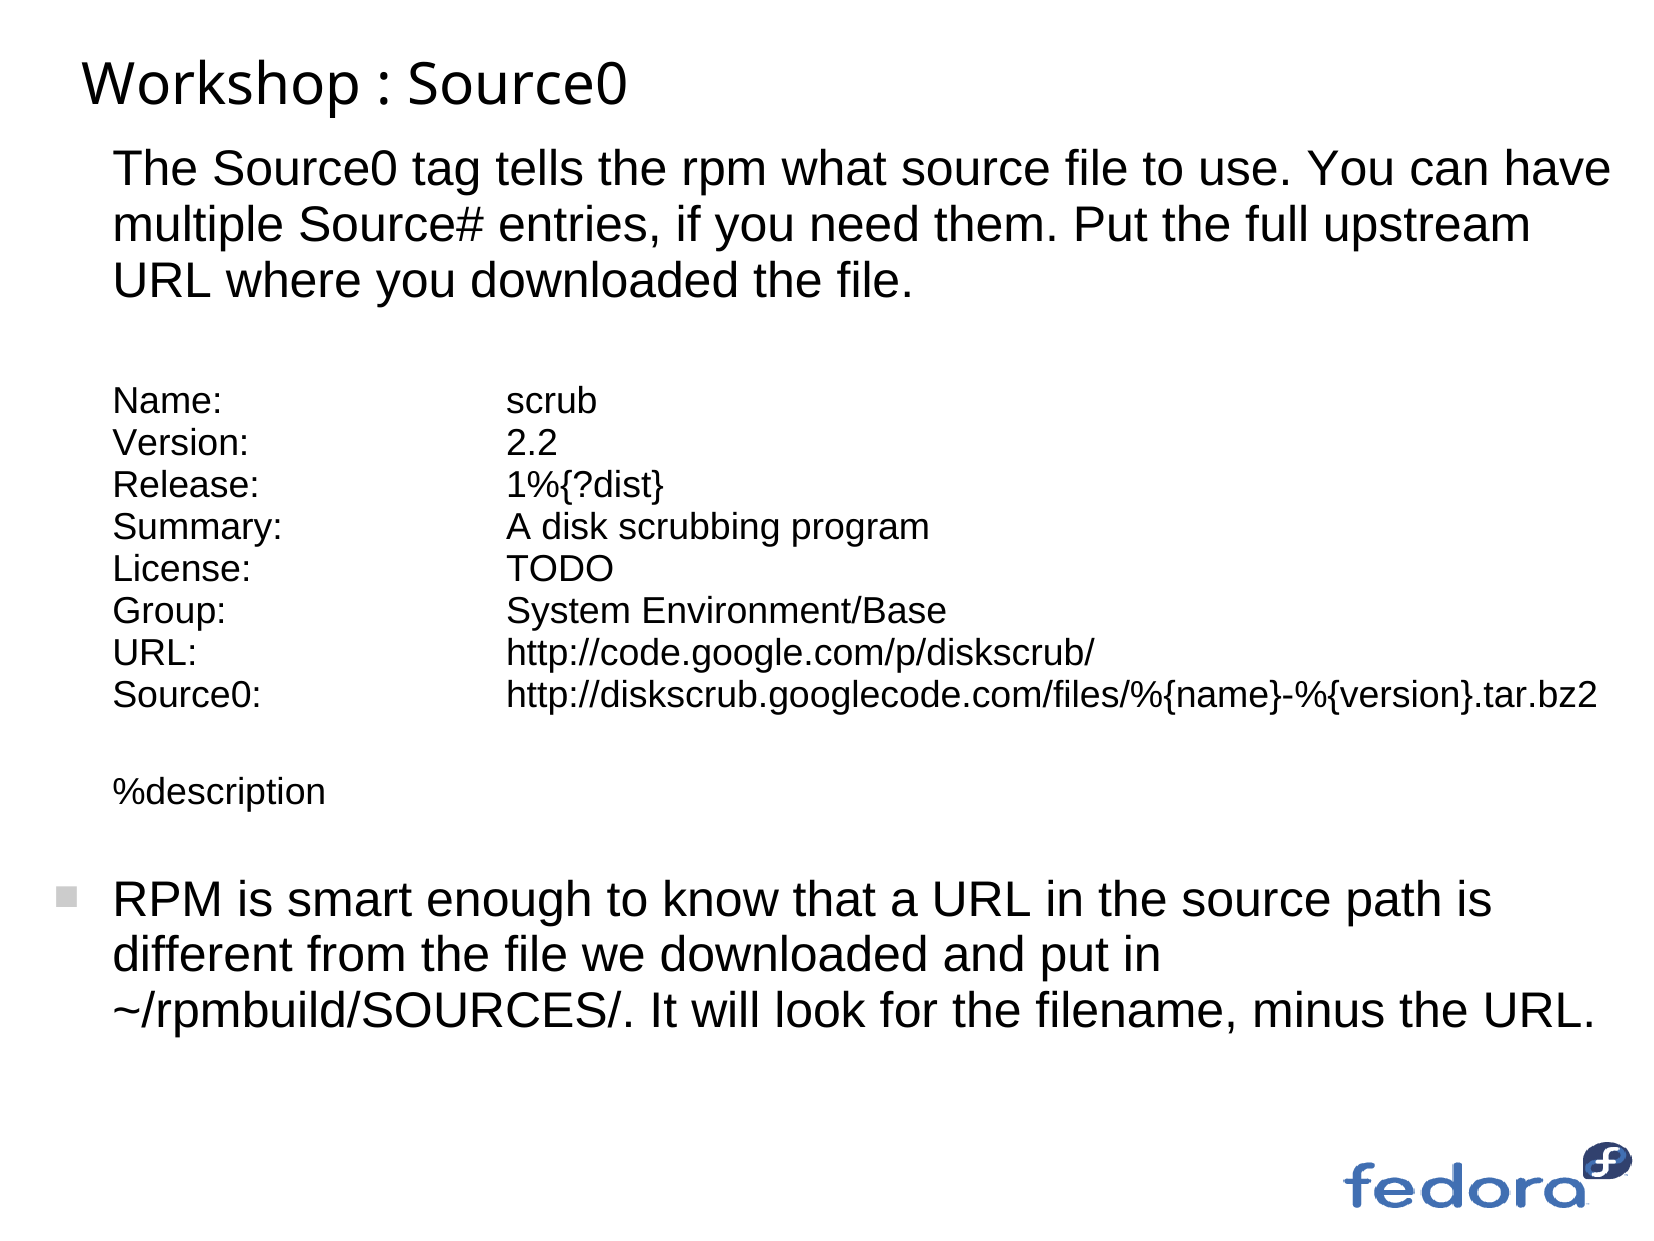

# Workshop : Source0
The Source0 tag tells the rpm what source file to use. You can have multiple Source# entries, if you need them. Put the full upstream URL where you downloaded the file.
Name:		scrub
Version:		2.2
Release:		1%{?dist}
Summary:		A disk scrubbing program
License:		TODO
Group:		System Environment/Base
URL:			http://code.google.com/p/diskscrub/
Source0:		http://diskscrub.googlecode.com/files/%{name}-%{version}.tar.bz2
%description
RPM is smart enough to know that a URL in the source path is different from the file we downloaded and put in ~/rpmbuild/SOURCES/. It will look for the filename, minus the URL.